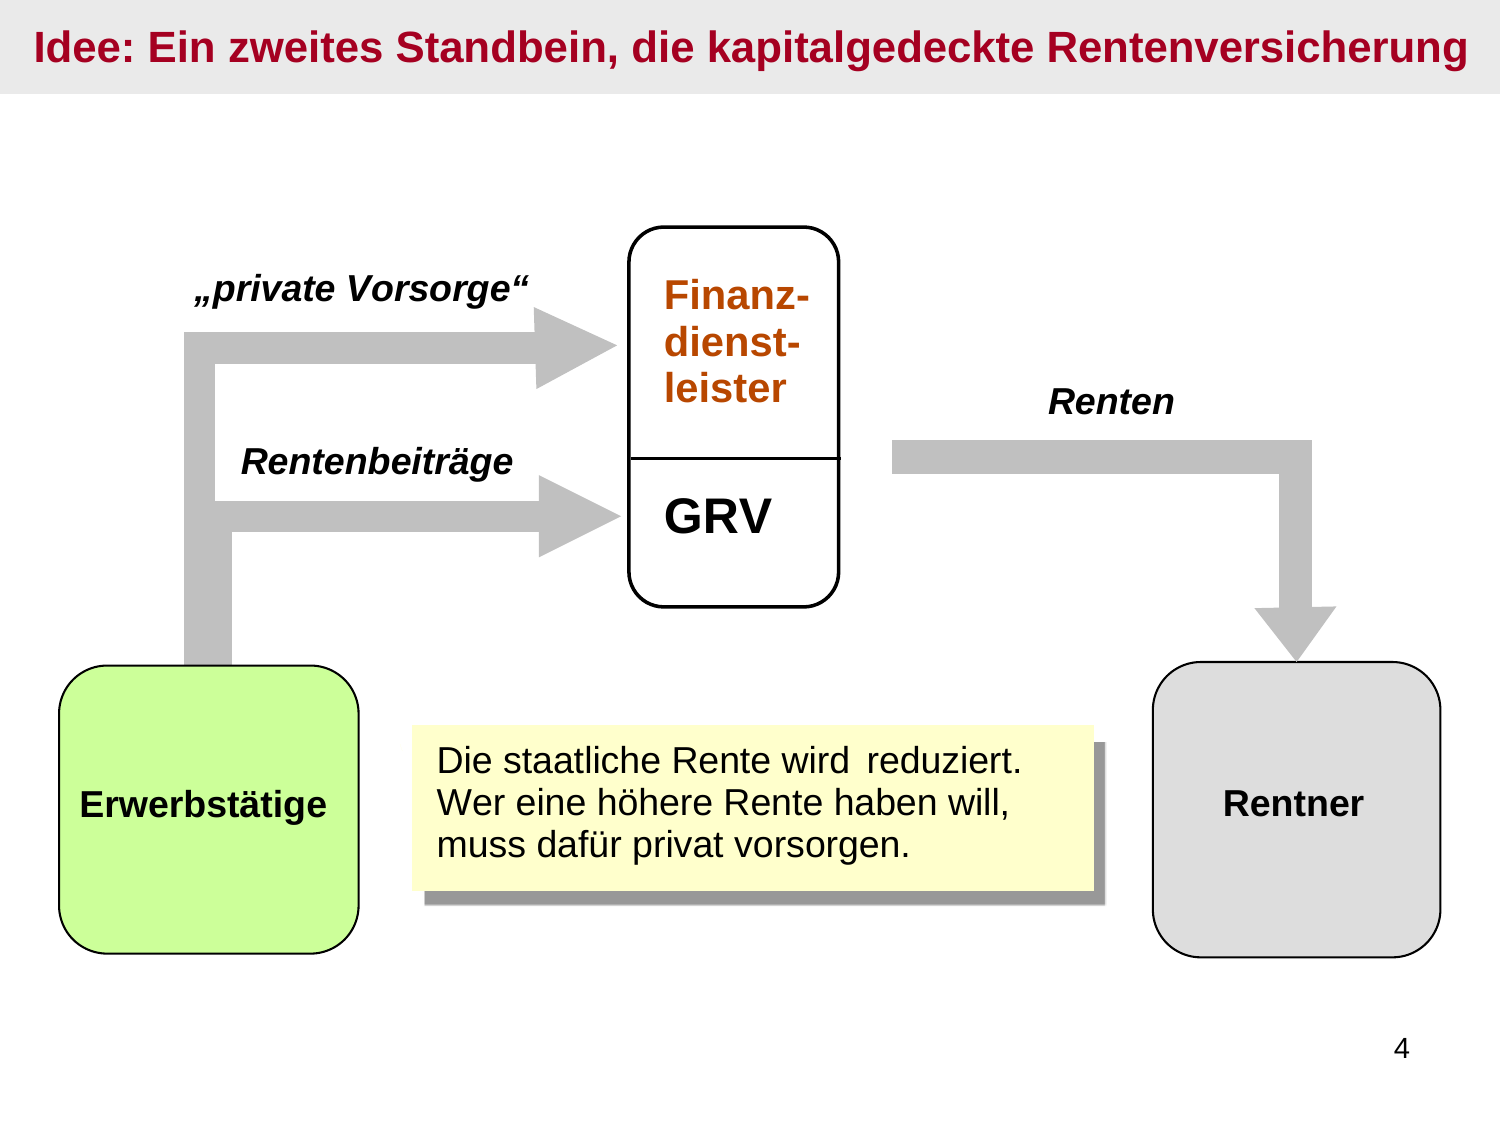

Idee: Ein zweites Standbein, die kapitalgedeckte Rentenversicherung
„private Vorsorge“
Finanz-
dienst-
leister
Renten
Rentenbeiträge
GRV
 Rentner
Erwerbstätige
Die staatliche Rente wird reduziert.
Wer eine höhere Rente haben will, muss dafür privat vorsorgen.
4